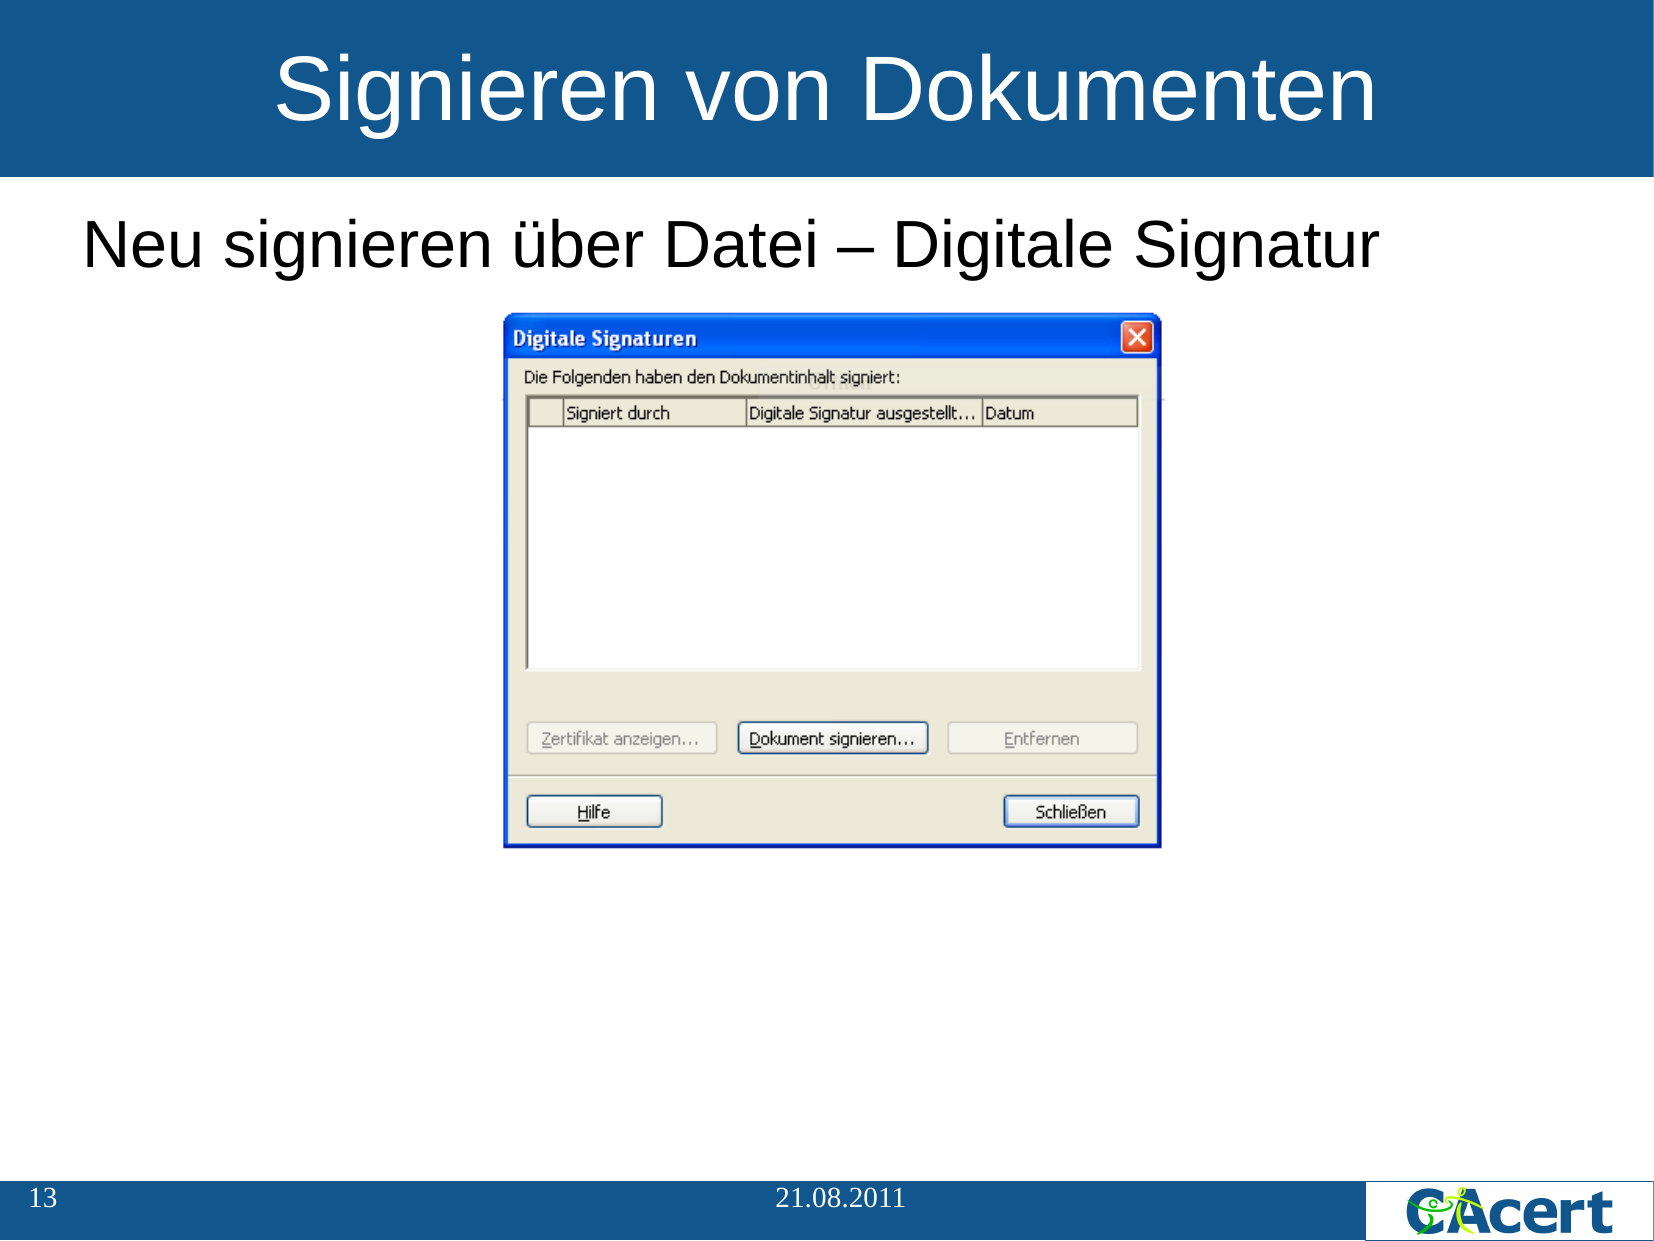

# Signieren von Dokumenten
Neu signieren über Datei – Digitale Signatur
13
21.08.2011